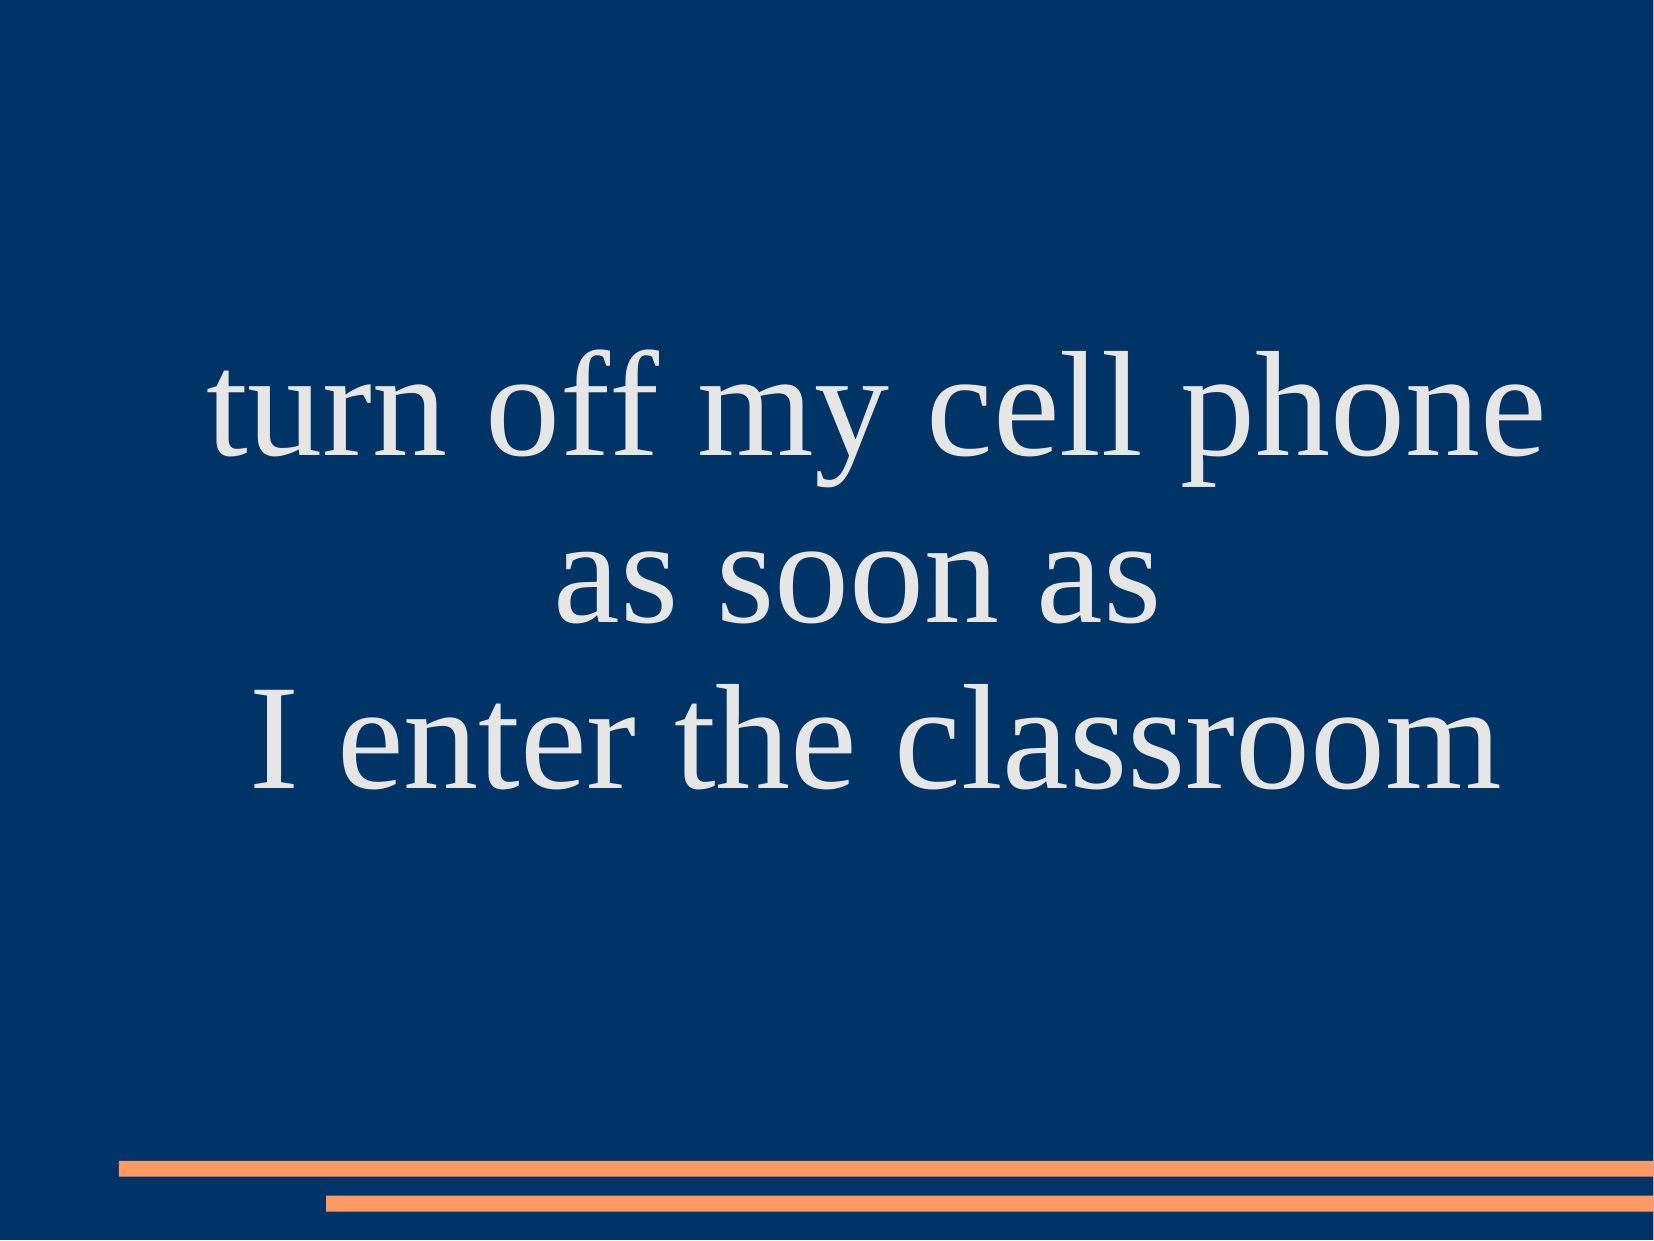

#
turn off my cell phone as soon as
I enter the classroom